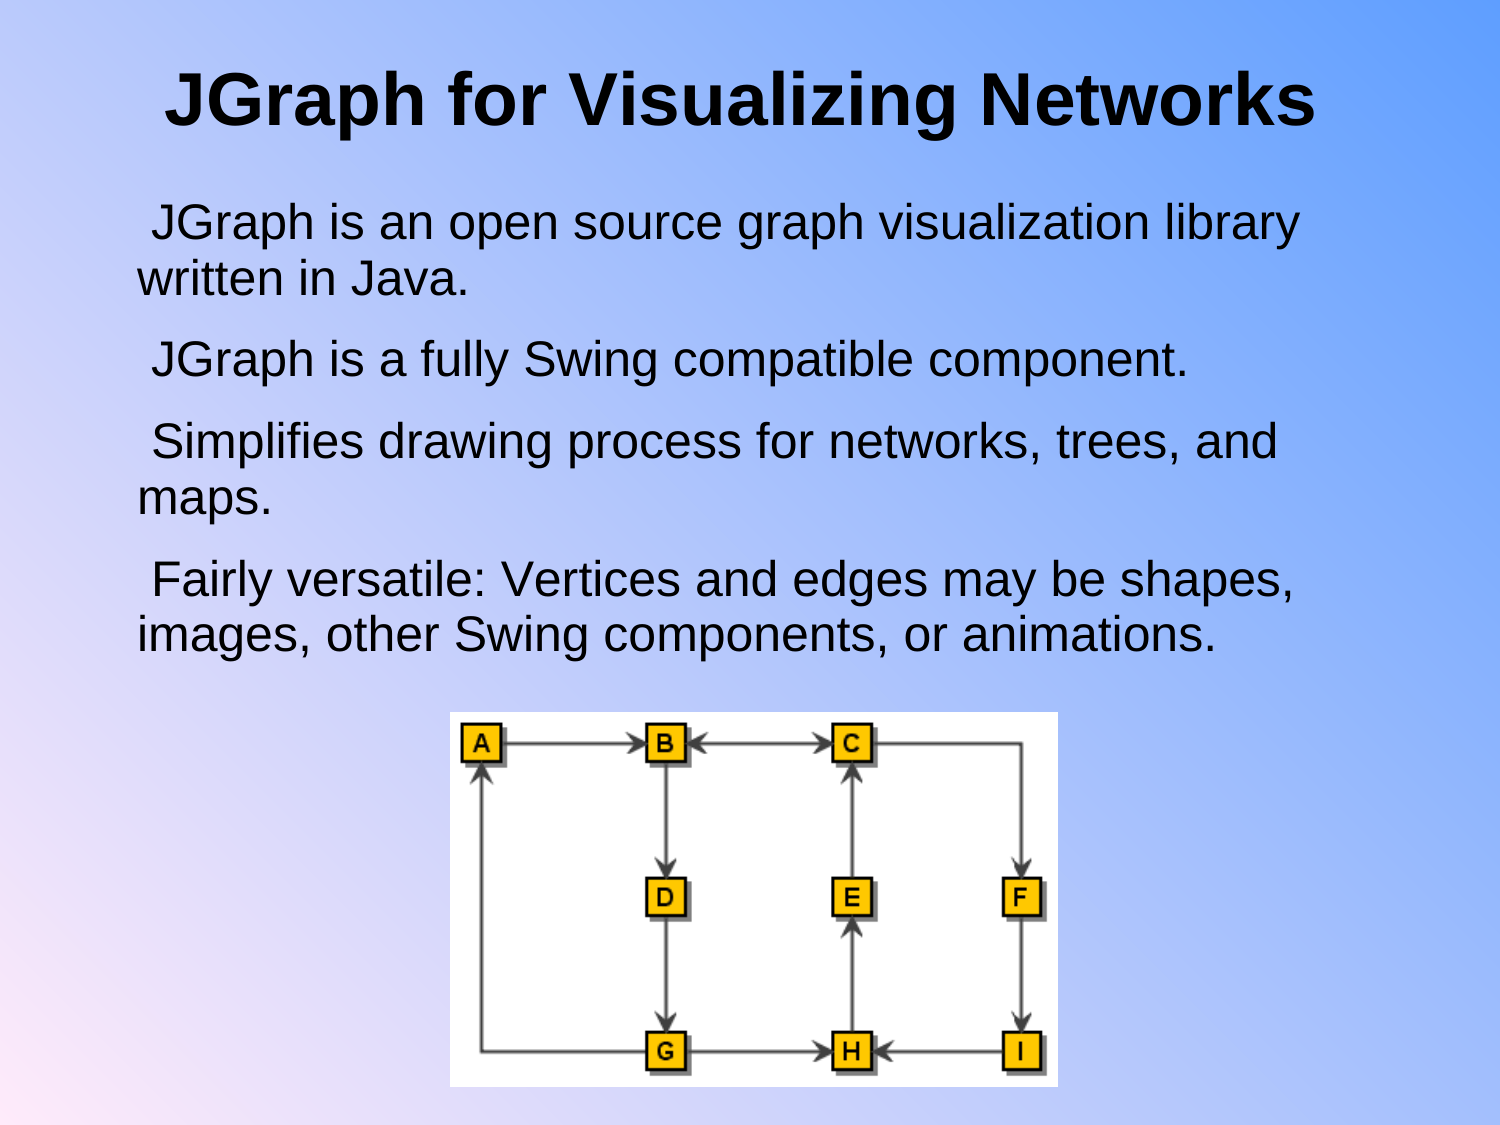

JGraph for Visualizing Networks
 JGraph is an open source graph visualization library written in Java.
 JGraph is a fully Swing compatible component.
 Simplifies drawing process for networks, trees, and maps.
 Fairly versatile: Vertices and edges may be shapes, images, other Swing components, or animations.